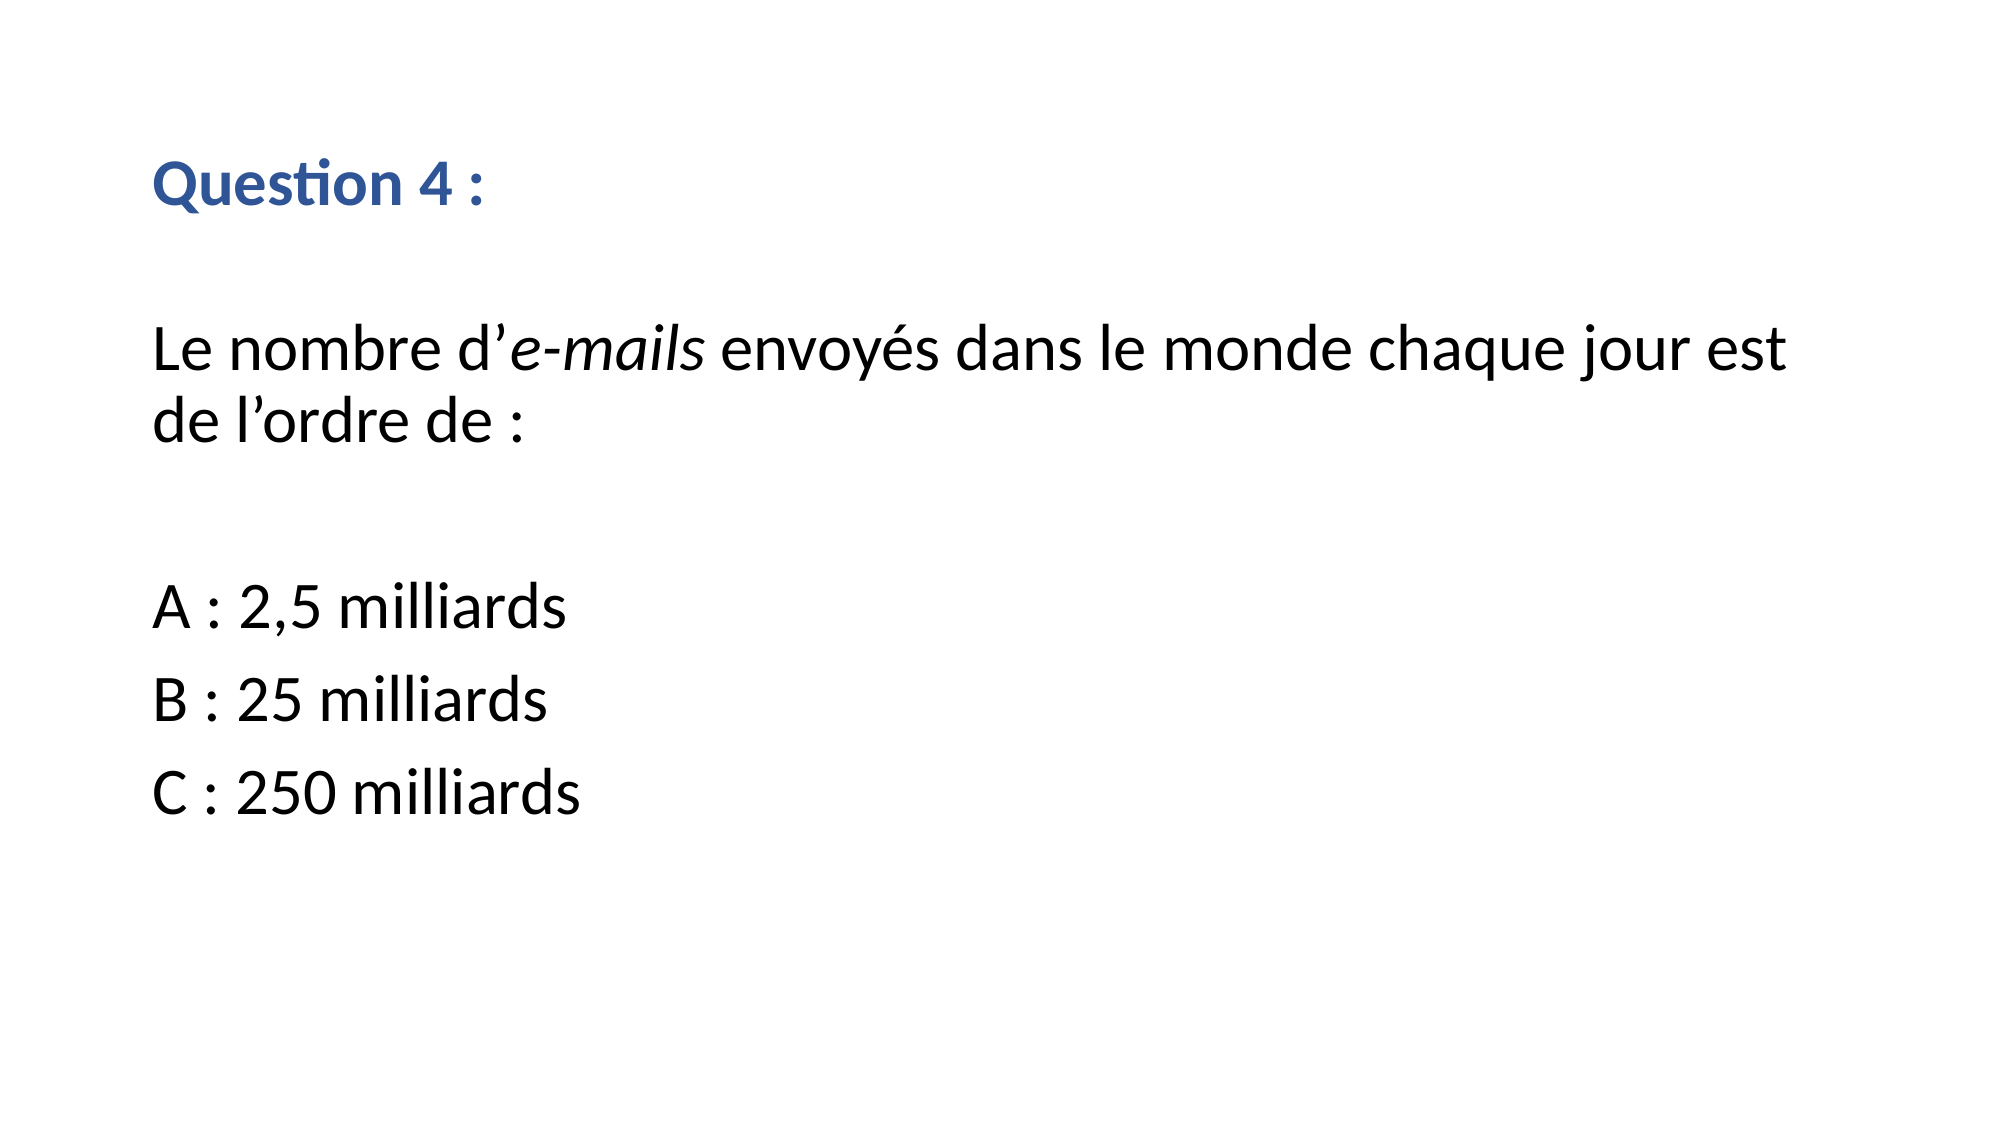

# Question 4 :
Le nombre d’e-mails envoyés dans le monde chaque jour est de l’ordre de :
A : 2,5 milliards
B : 25 milliards
C : 250 milliards